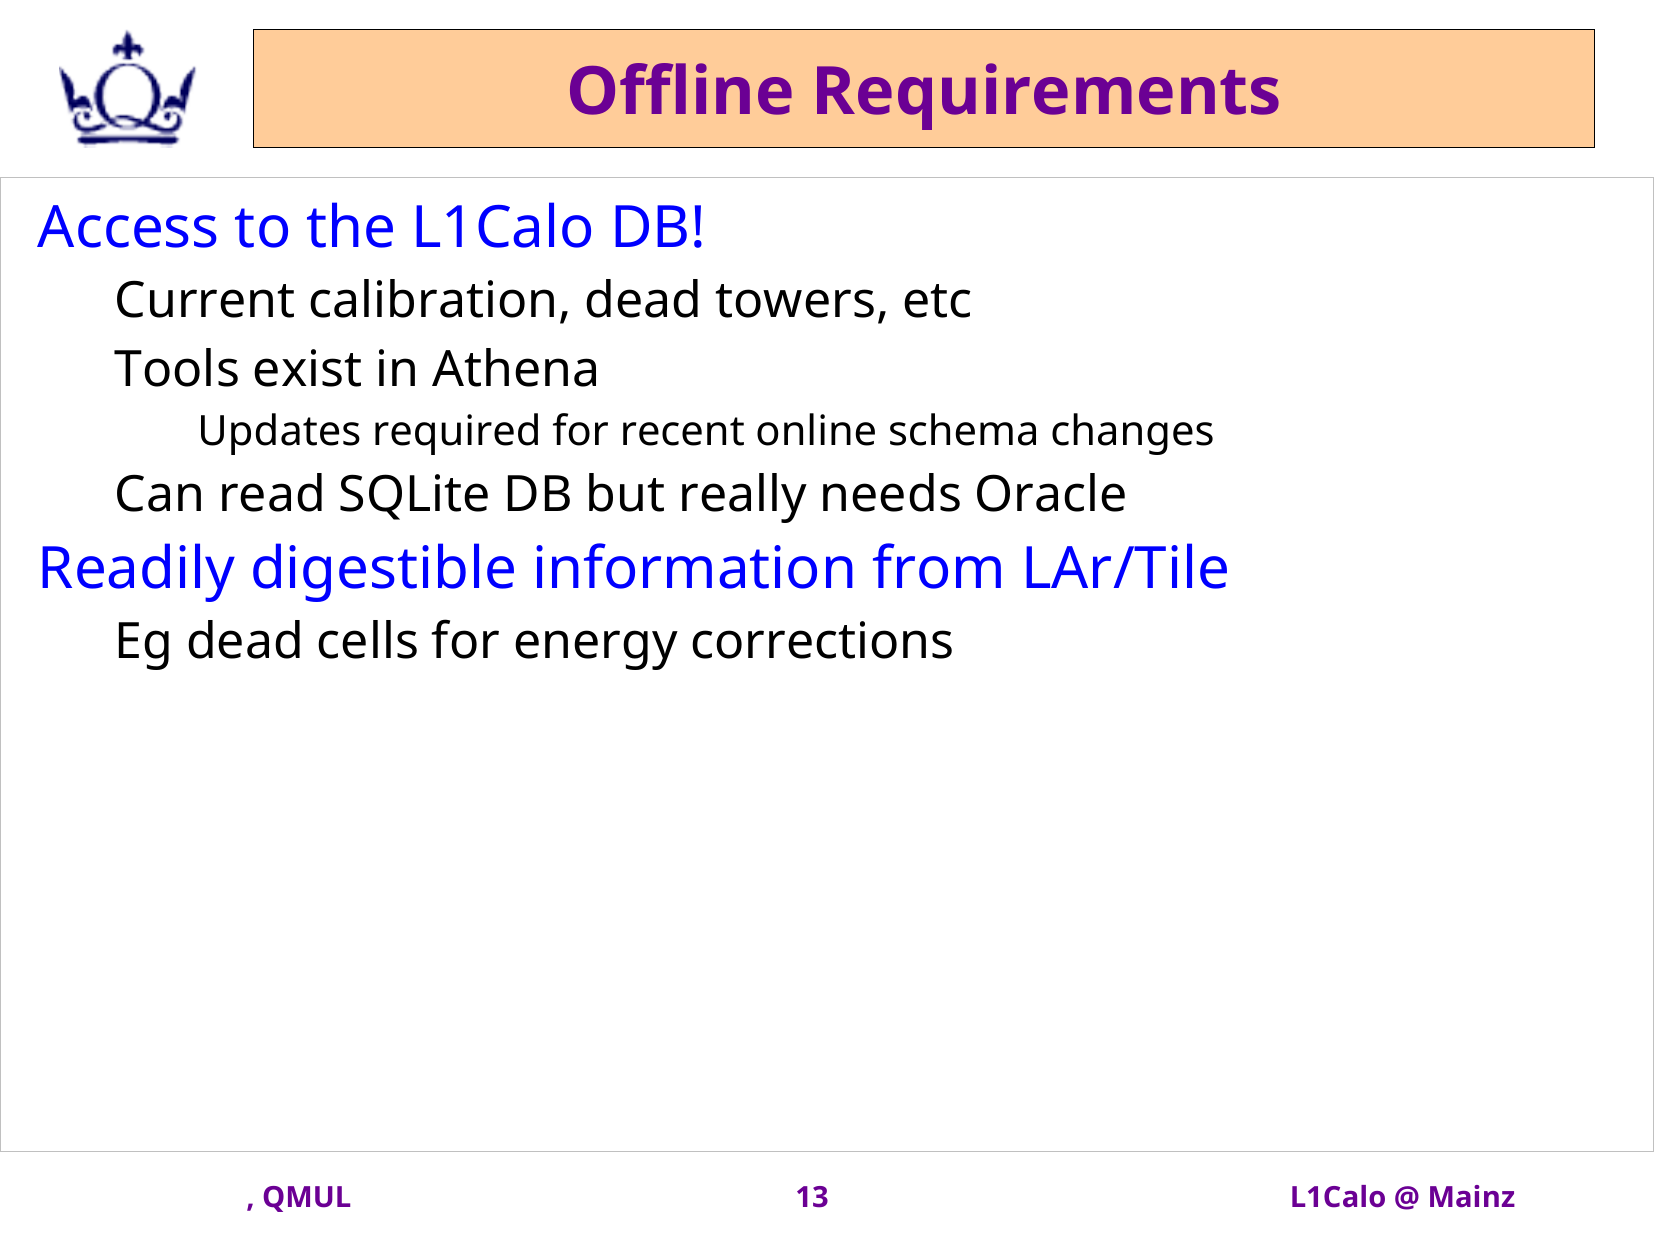

# Offline Requirements
Access to the L1Calo DB!
Current calibration, dead towers, etc
Tools exist in Athena
Updates required for recent online schema changes
Can read SQLite DB but really needs Oracle
Readily digestible information from LAr/Tile
Eg dead cells for energy corrections